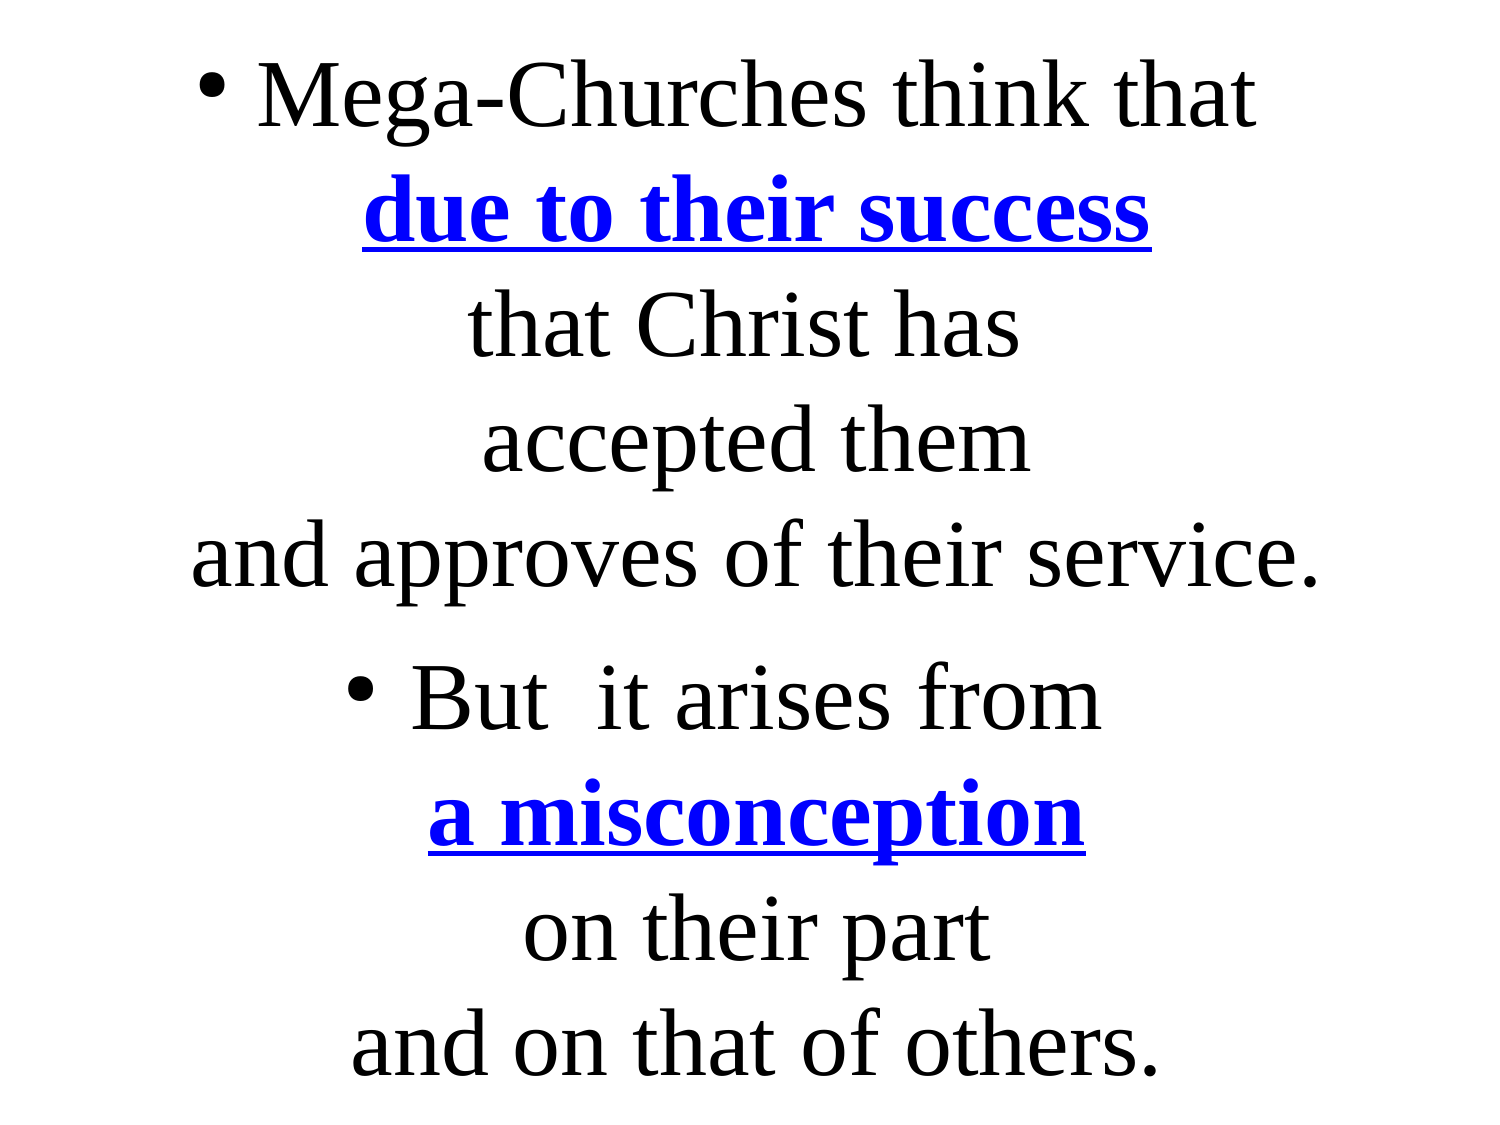

# Mega-Churches think that due to their success that Christ has accepted them and approves of their service.
But it arises from
a misconception
on their part
and on that of others.